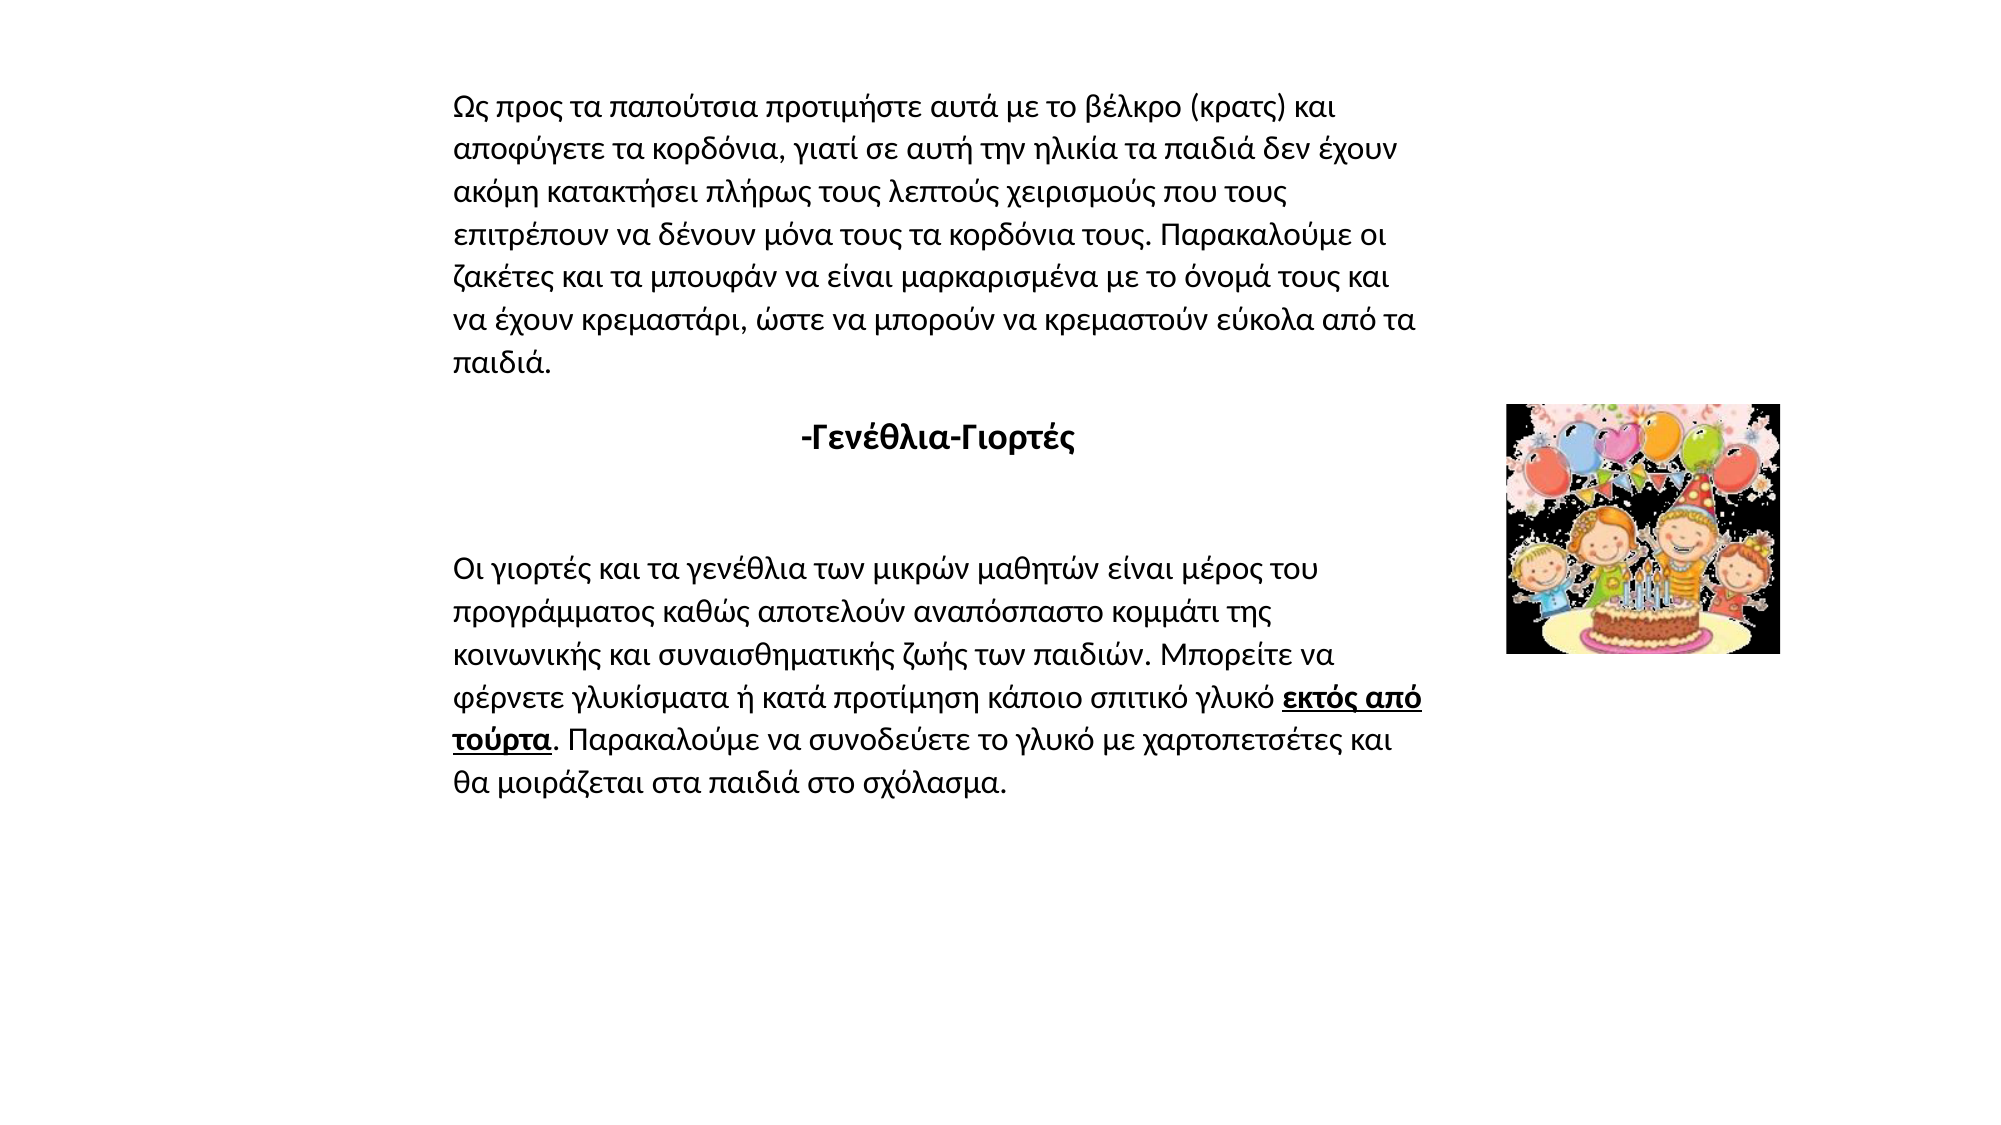

Ως προς τα παπούτσια προτιμήστε αυτά με το βέλκρο (κρατς) και αποφύγετε τα κορδόνια, γιατί σε αυτή την ηλικία τα παιδιά δεν έχουν ακόμη κατακτήσει πλήρως τους λεπτούς χειρισμούς που τους επιτρέπουν να δένουν μόνα τους τα κορδόνια τους. Παρακαλούμε οι ζακέτες και τα μπουφάν να είναι μαρκαρισμένα με το όνομά τους και να έχουν κρεμαστάρι, ώστε να μπορούν να κρεμαστούν εύκολα από τα παιδιά.
-Γενέθλια-Γιορτές
Οι γιορτές και τα γενέθλια των μικρών μαθητών είναι μέρος του προγράμματος καθώς αποτελούν αναπόσπαστο κομμάτι της κοινωνικής και συναισθηματικής ζωής των παιδιών. Μπορείτε να φέρνετε γλυκίσματα ή κατά προτίμηση κάποιο σπιτικό γλυκό εκτός από τούρτα. Παρακαλούμε να συνοδεύετε το γλυκό με χαρτοπετσέτες και θα μοιράζεται στα παιδιά στο σχόλασμα.